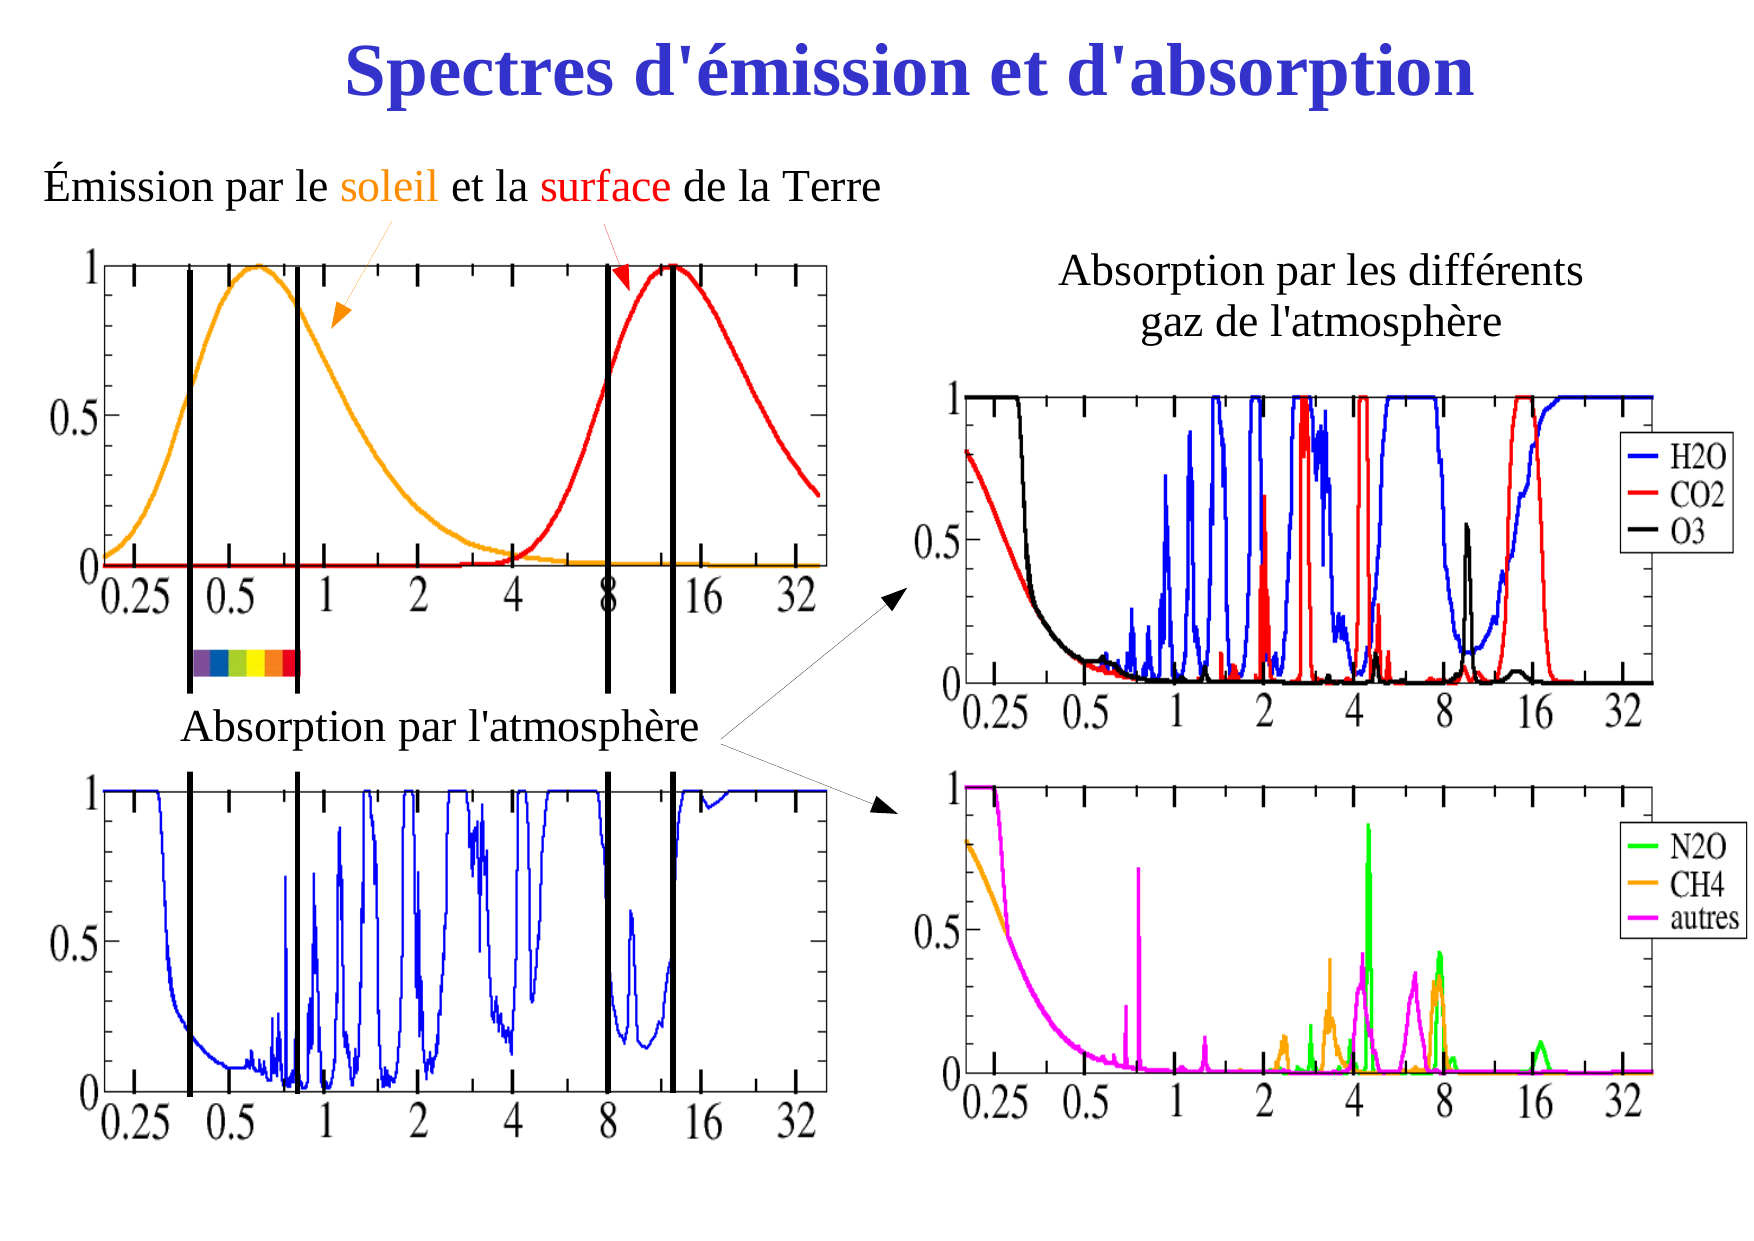

# Spectres d'émission et d'absorption
Émission par le soleil et la surface de la Terre
Absorption par les différents gaz de l'atmosphère
Absorption par l'atmosphère